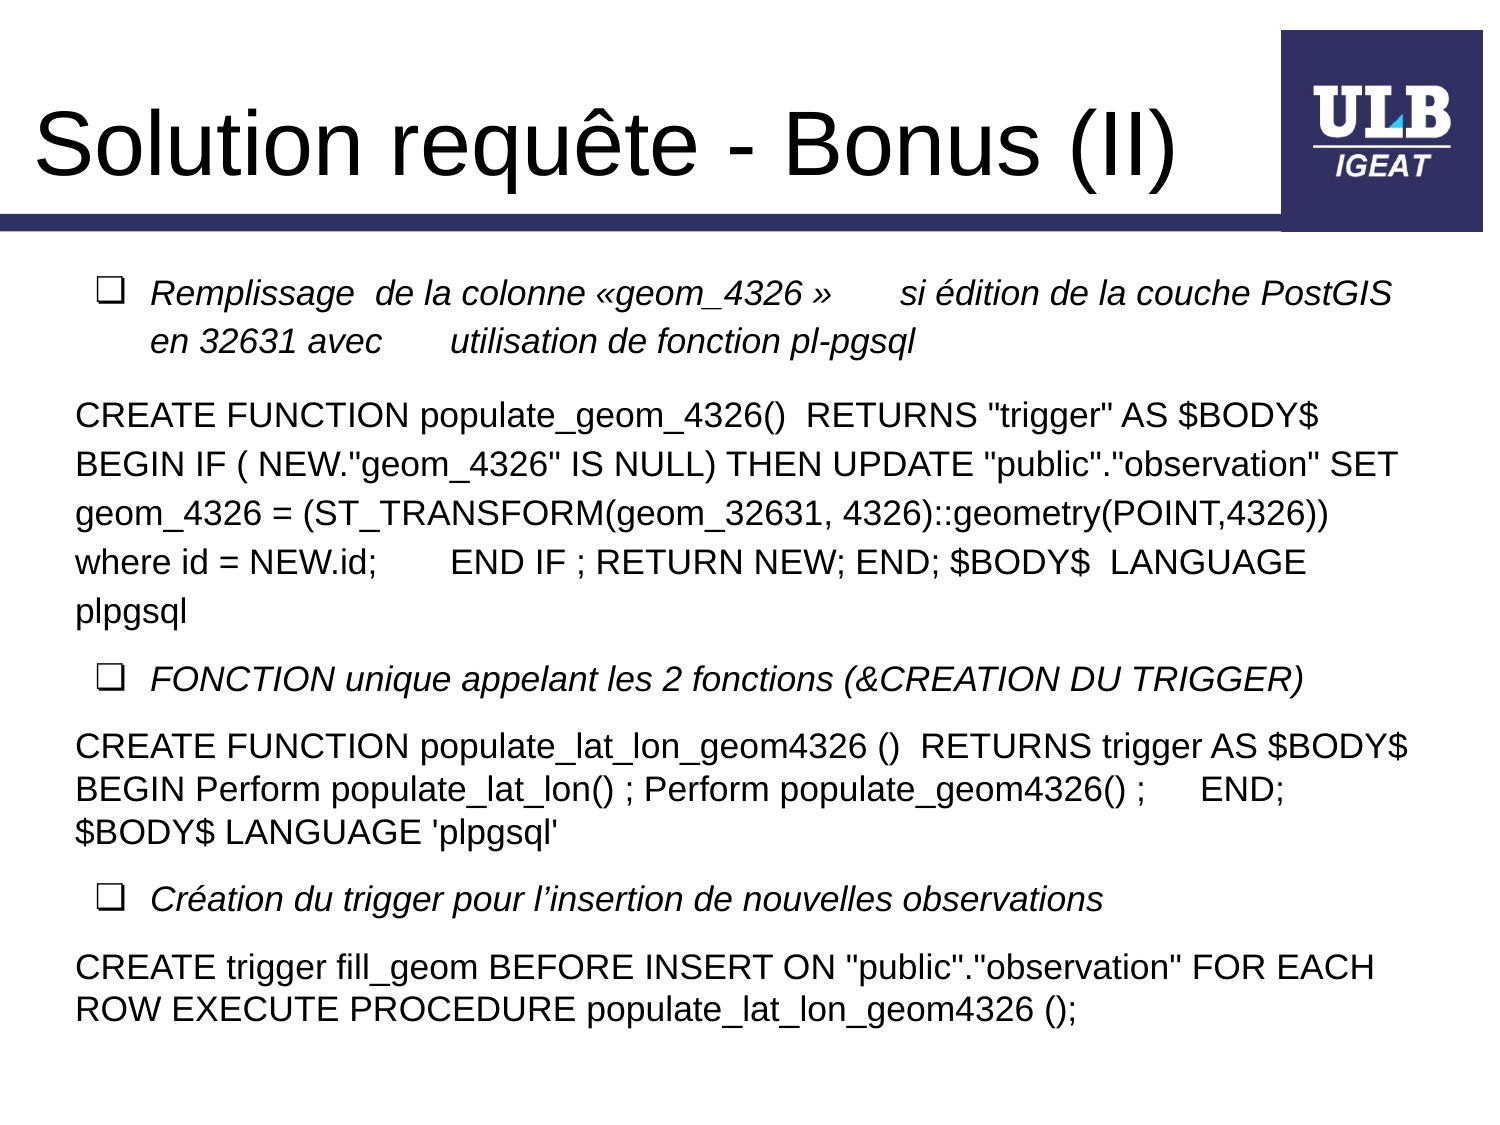

# Solution requête - Bonus (II)
Remplissage 	de la colonne «geom_4326 » 	si édition de la couche PostGIS en 32631 avec 	utilisation de fonction pl-pgsql
CREATE FUNCTION populate_geom_4326() RETURNS "trigger" AS $BODY$ BEGIN IF ( NEW."geom_4326" IS NULL) THEN UPDATE "public"."observation" SET geom_4326 = (ST_TRANSFORM(geom_32631, 4326)::geometry(POINT,4326)) where id = NEW.id; 	END IF ; RETURN NEW; END; $BODY$ LANGUAGE plpgsql
FONCTION unique appelant les 2 fonctions (&CREATION DU TRIGGER)
CREATE FUNCTION populate_lat_lon_geom4326 () RETURNS trigger AS $BODY$ BEGIN Perform populate_lat_lon() ; Perform populate_geom4326() ;	END; $BODY$ LANGUAGE 'plpgsql'
Création du trigger pour l’insertion de nouvelles observations
CREATE trigger fill_geom BEFORE INSERT ON "public"."observation" FOR EACH ROW EXECUTE PROCEDURE populate_lat_lon_geom4326 ();